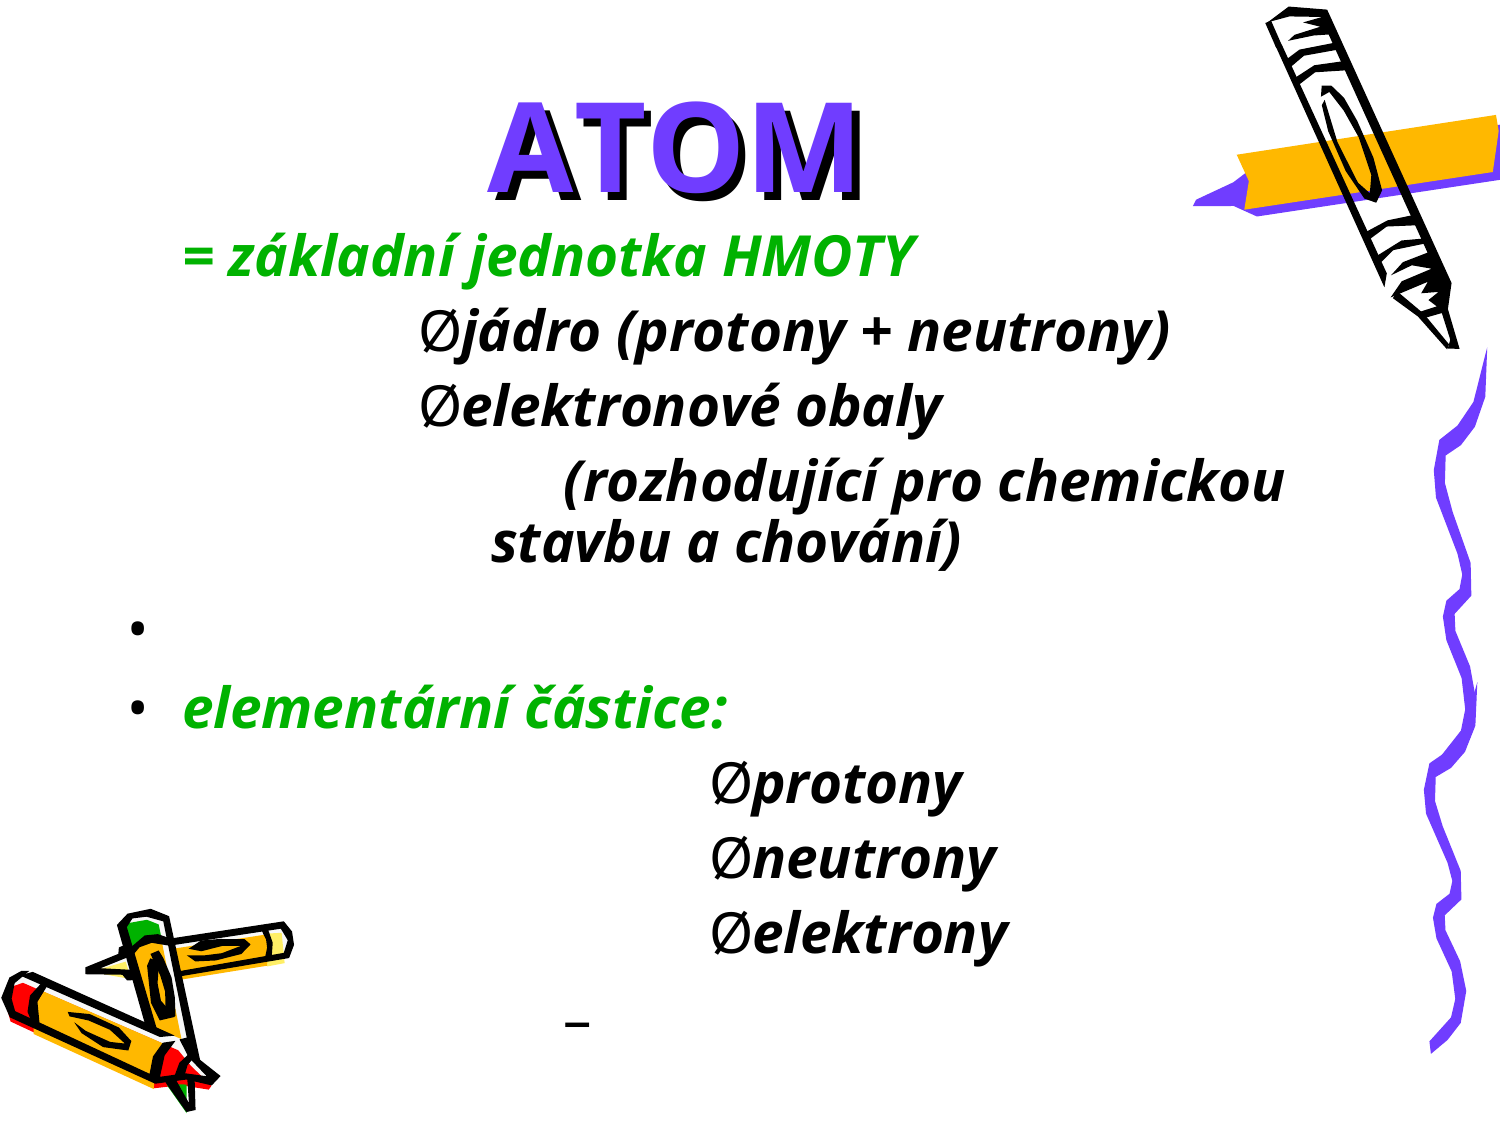

# ATOM
= základní jednotka HMOTY
jádro (protony + neutrony)
elektronové obaly
	(rozhodující pro chemickou stavbu a chování)
elementární částice:
protony
neutrony
elektrony